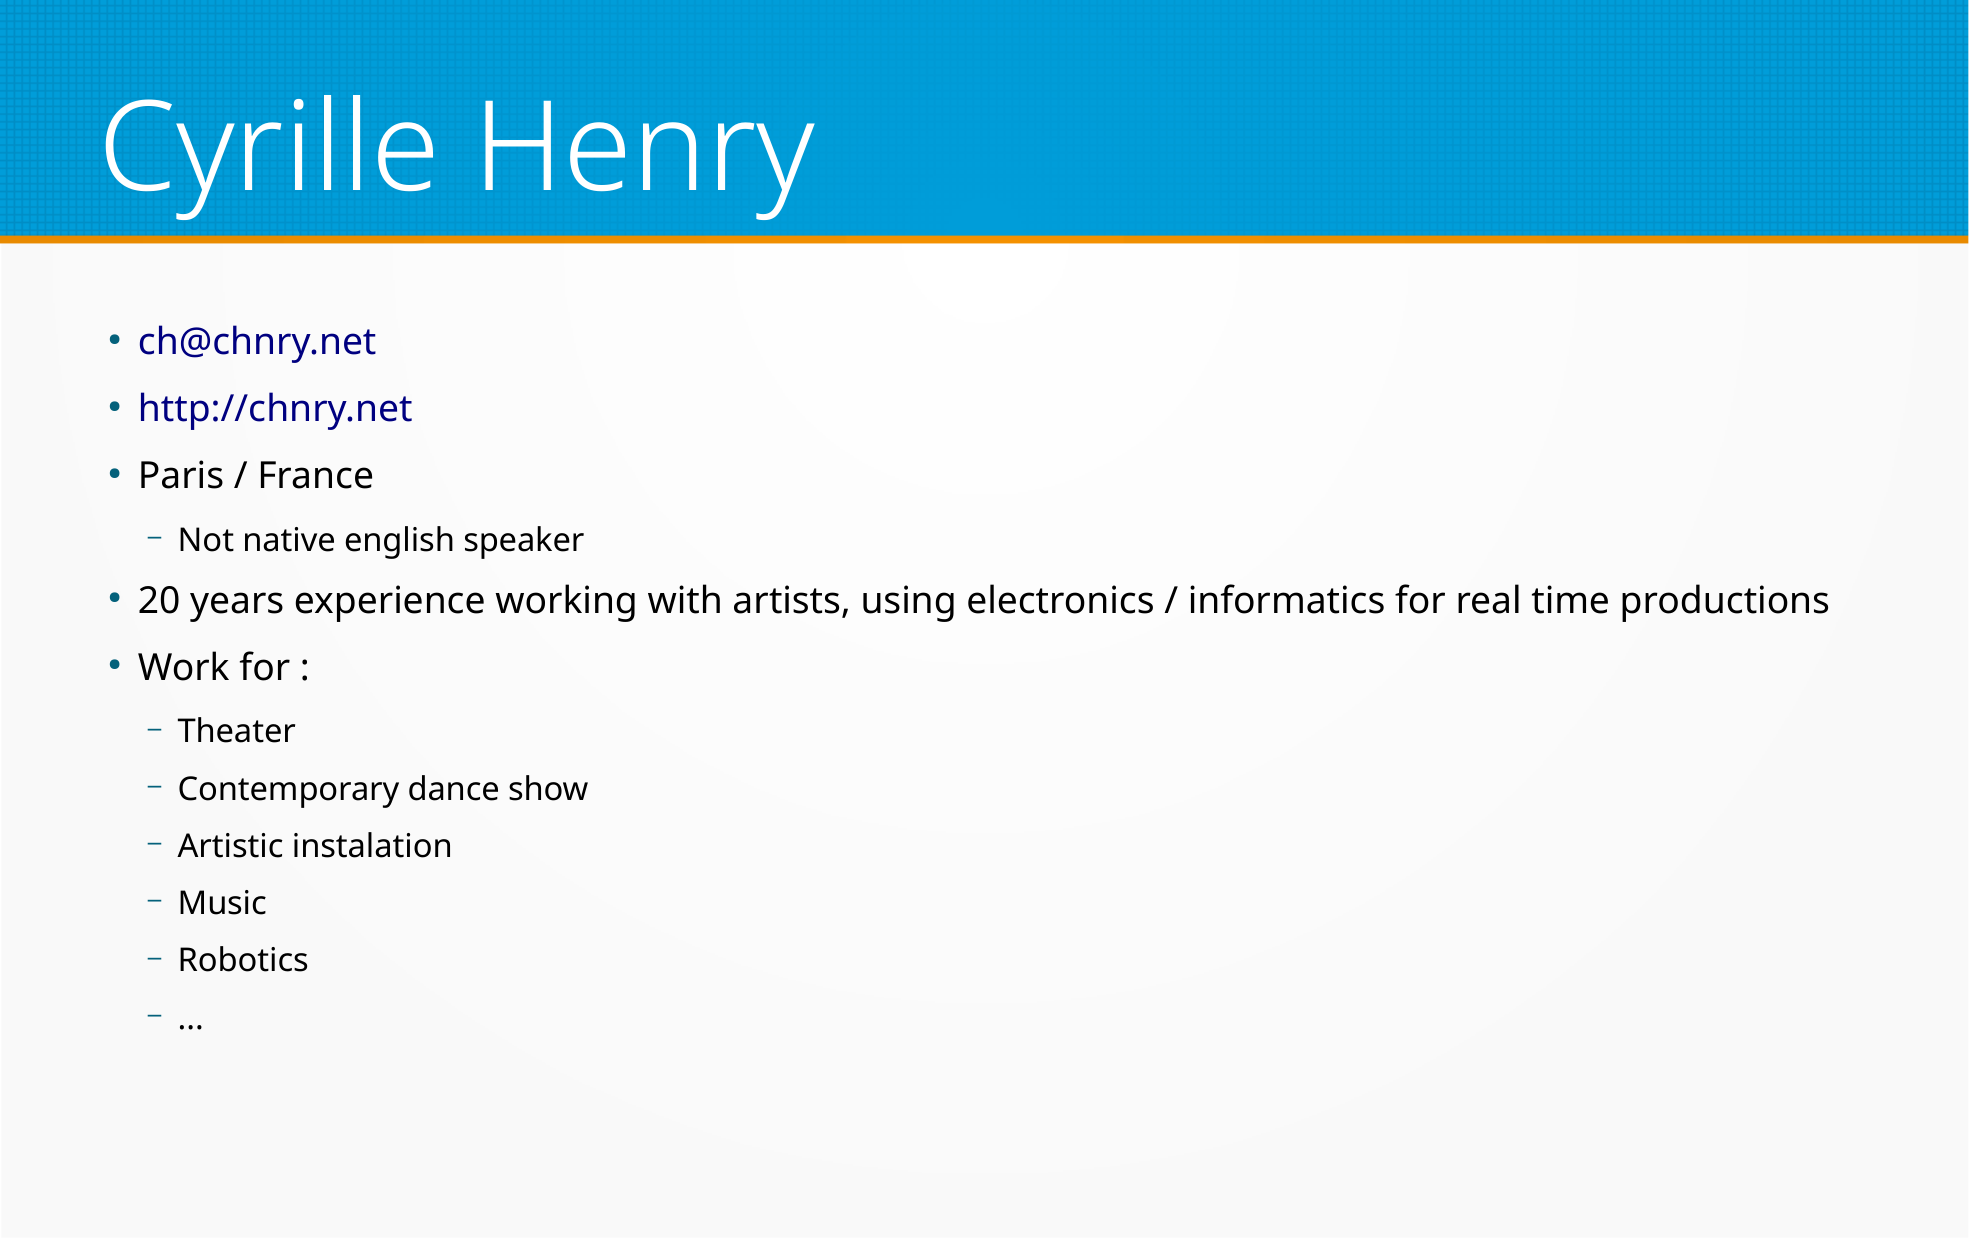

# Cyrille Henry
ch@chnry.net
http://chnry.net
Paris / France
Not native english speaker
20 years experience working with artists, using electronics / informatics for real time productions
Work for :
Theater
Contemporary dance show
Artistic instalation
Music
Robotics
...